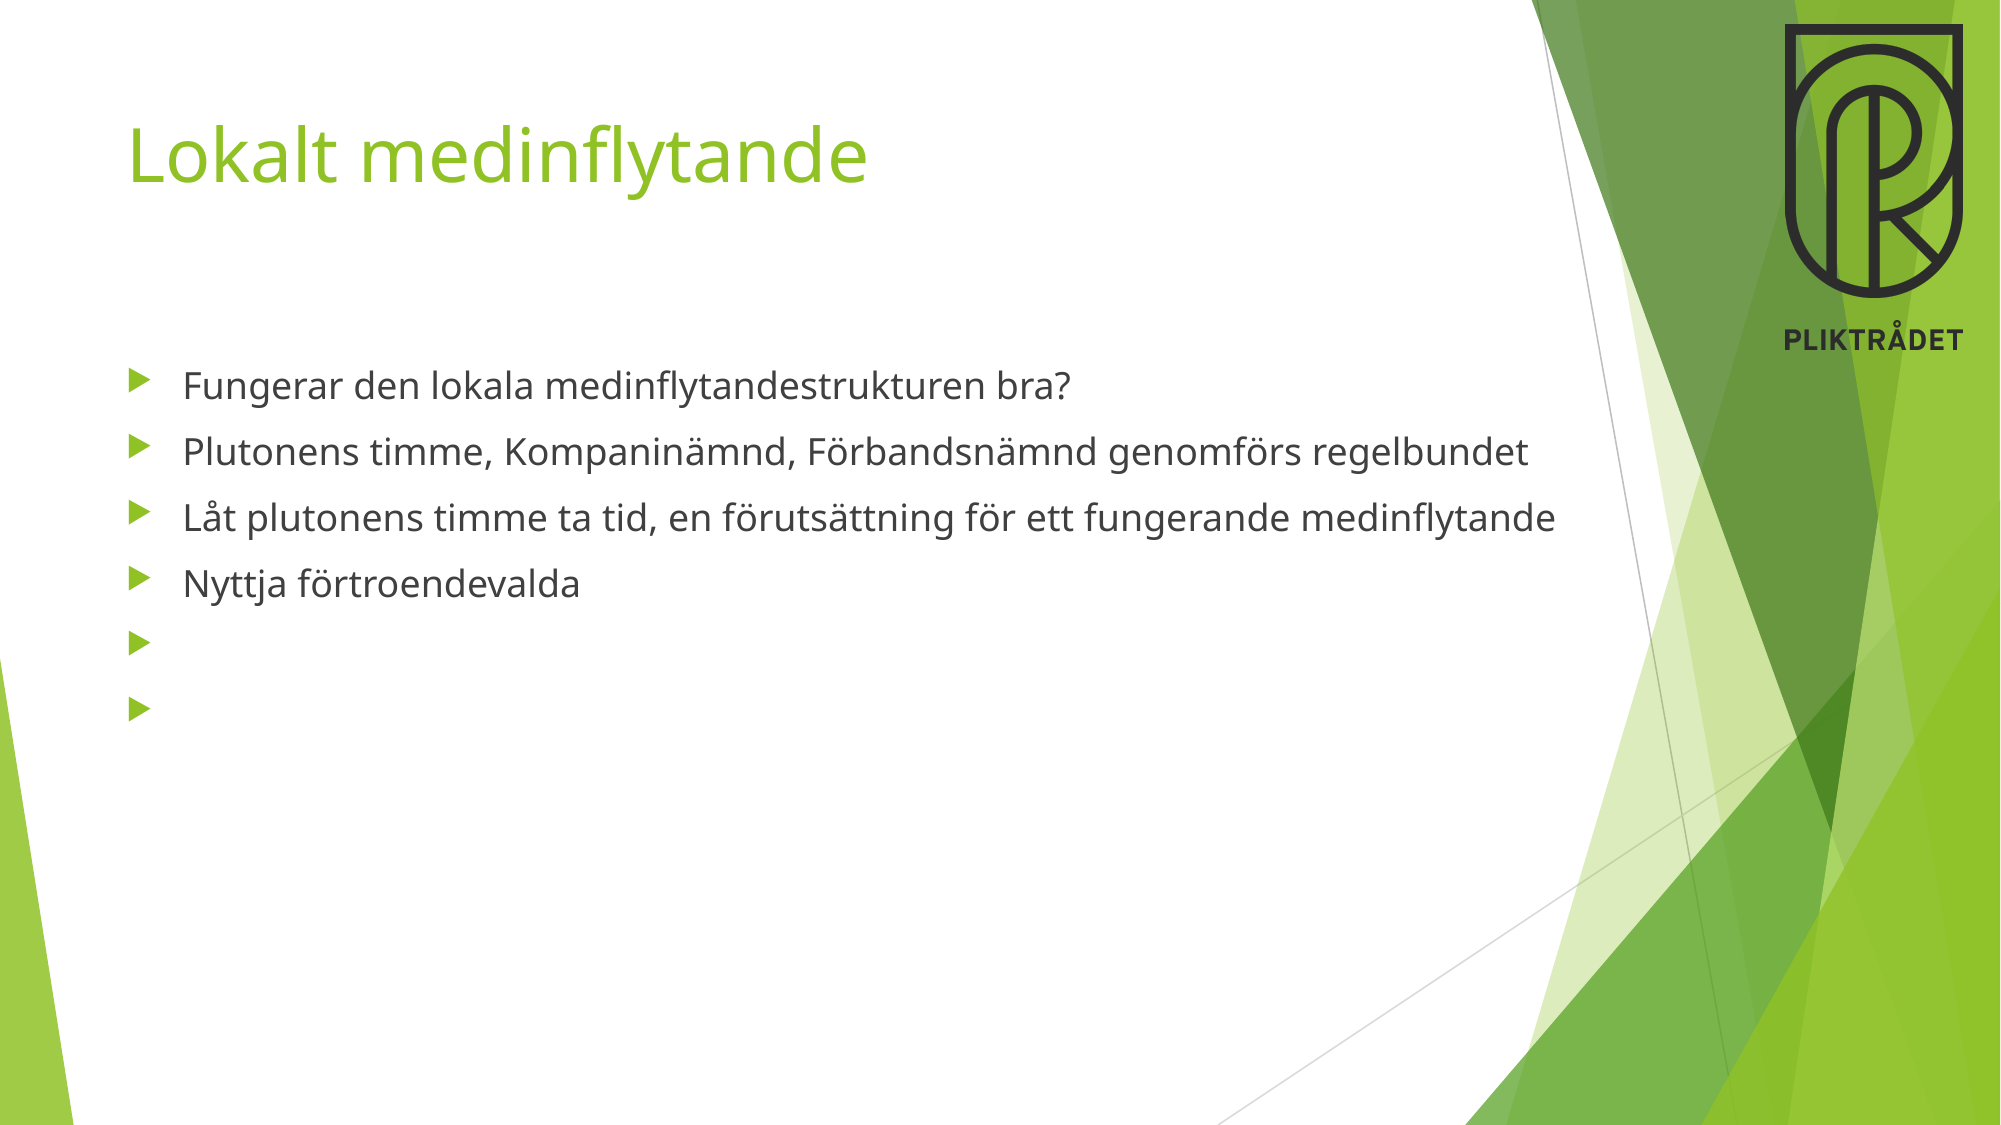

# Lokalt medinflytande
Fungerar den lokala medinflytandestrukturen bra?
Plutonens timme, Kompaninämnd, Förbandsnämnd genomförs regelbundet
Låt plutonens timme ta tid, en förutsättning för ett fungerande medinflytande
Nyttja förtroendevalda